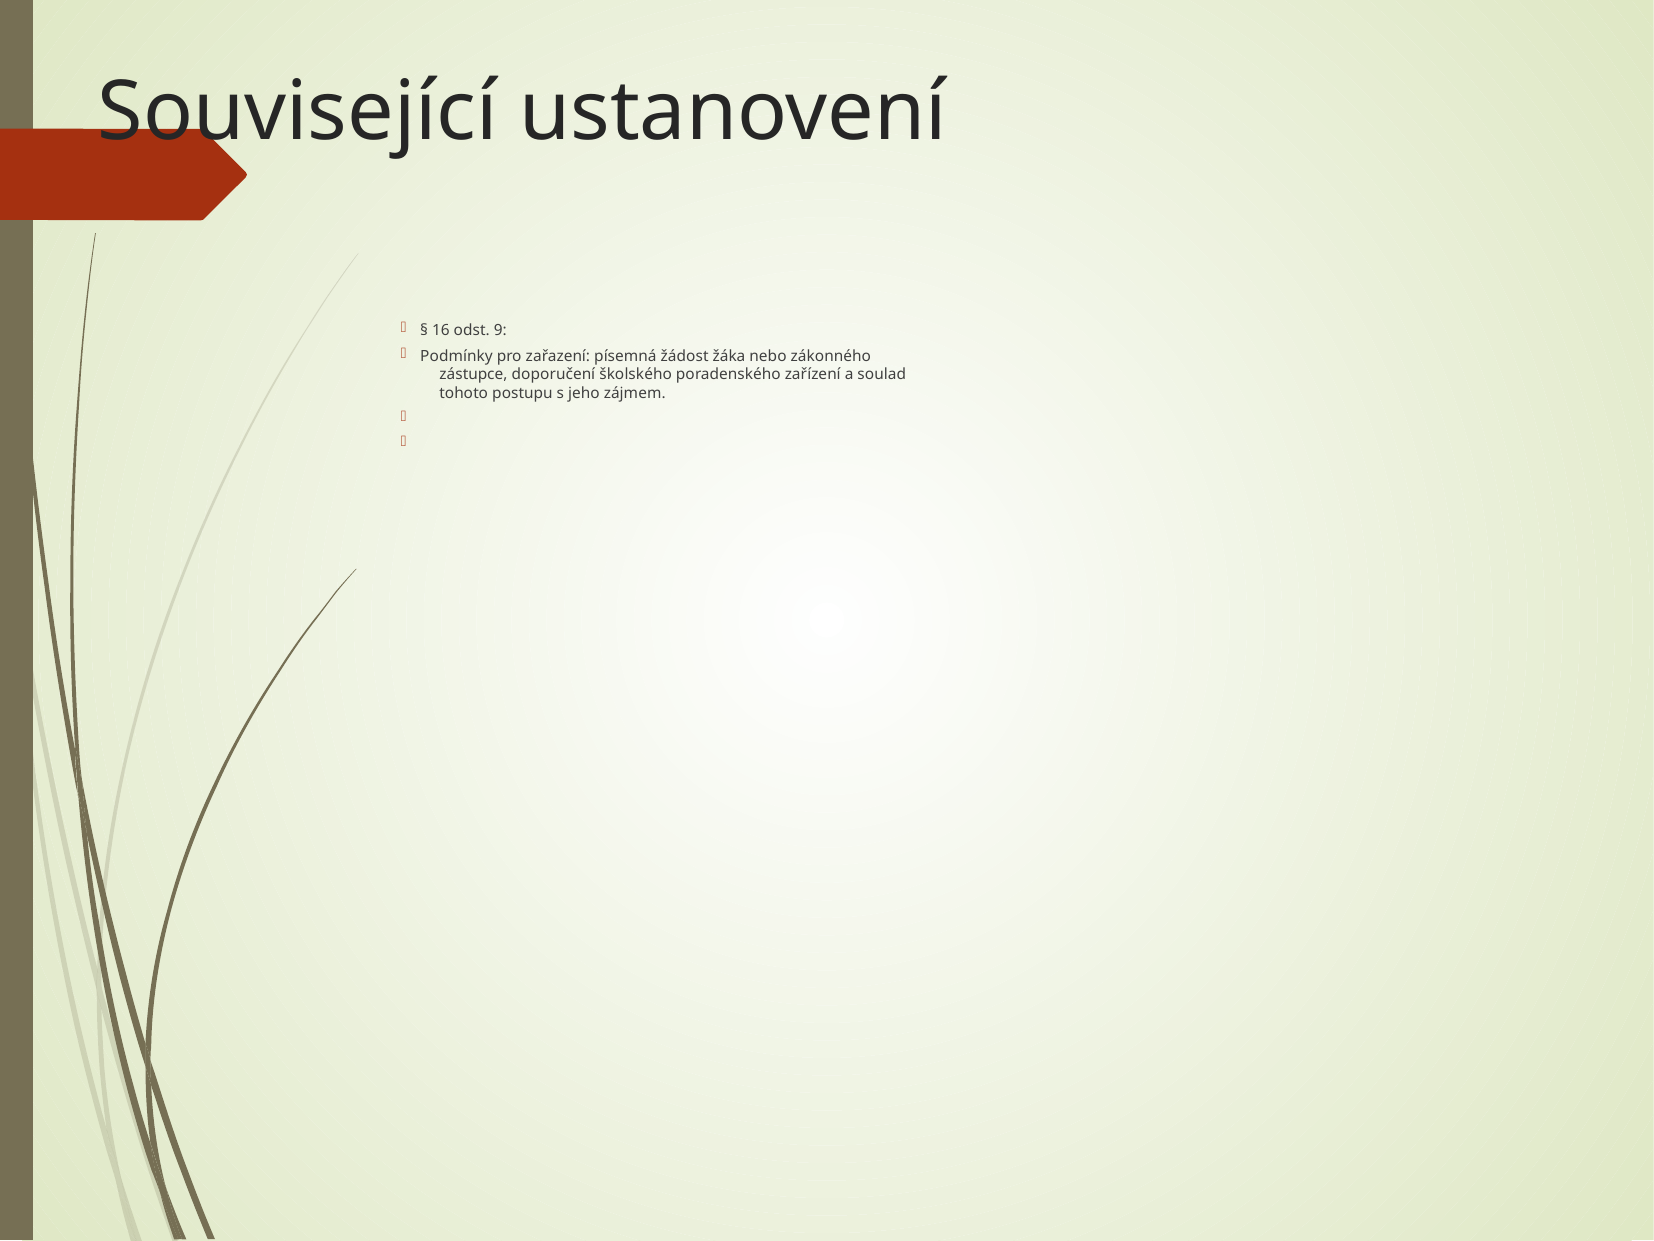

# Související ustanovení
§ 16 odst. 9:
Podmínky pro zařazení: písemná žádost žáka nebo zákonného zástupce, doporučení školského poradenského zařízení a soulad tohoto postupu s jeho zájmem.